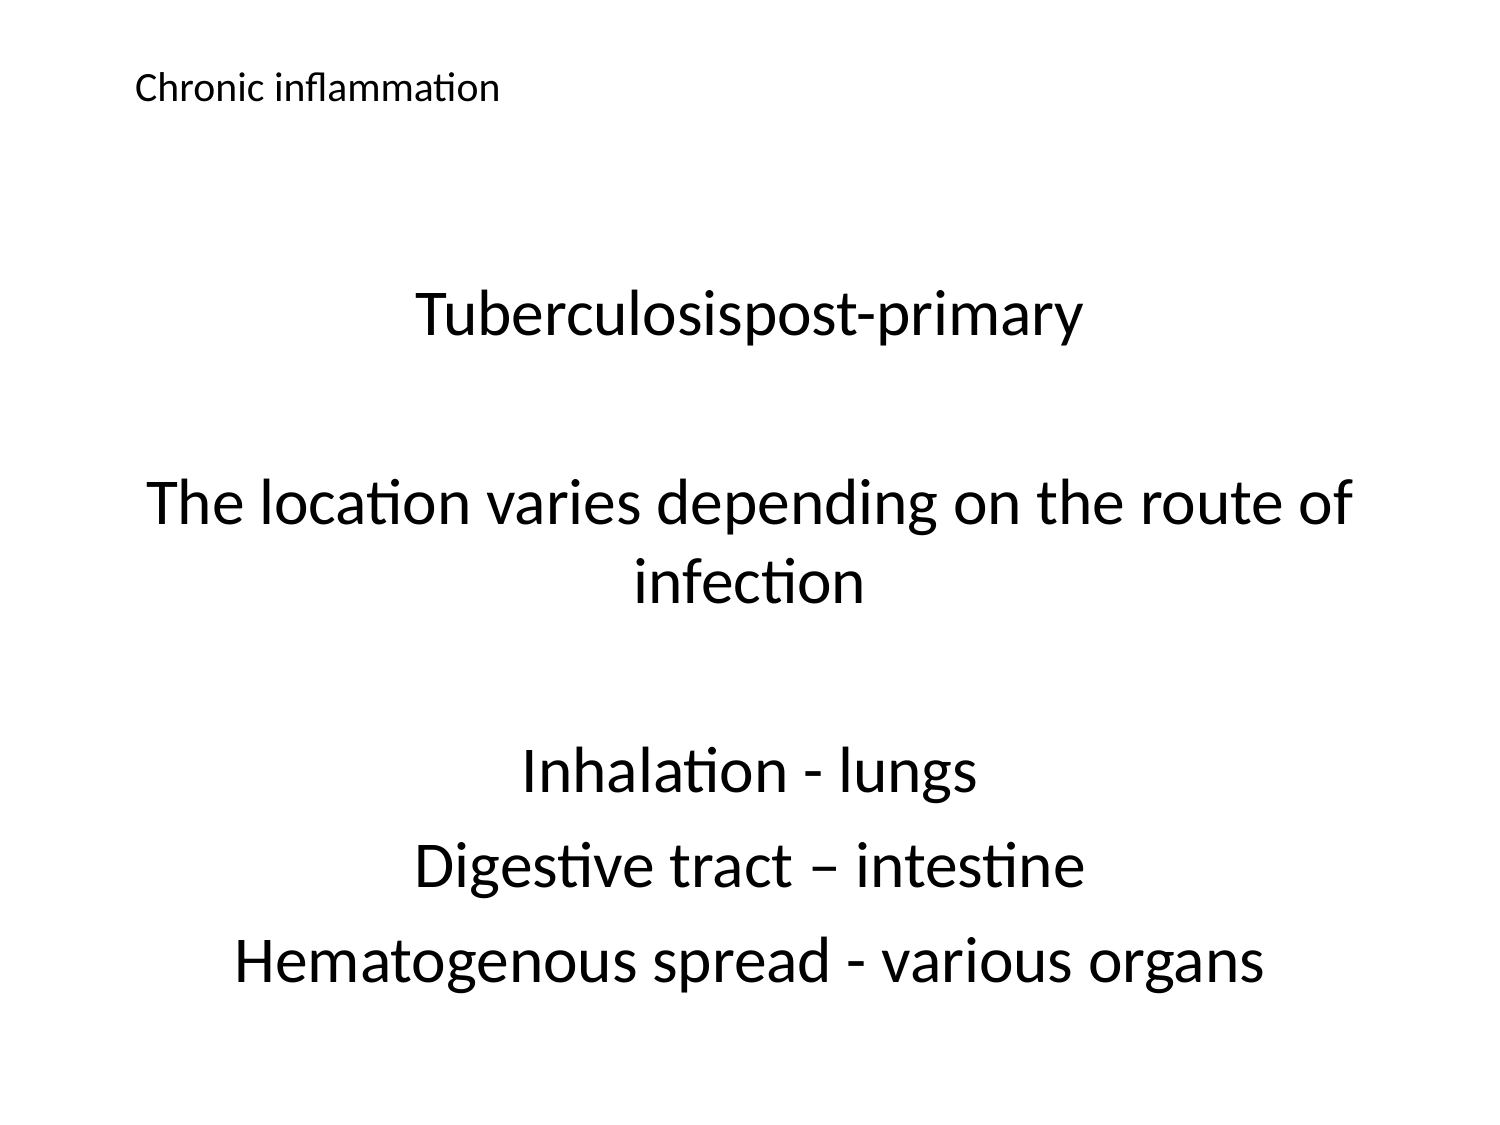

# Chronic inflammation
Tuberculosispost-primary
The location varies depending on the route of infection
Inhalation - lungs
Digestive tract – intestine
Hematogenous spread - various organs